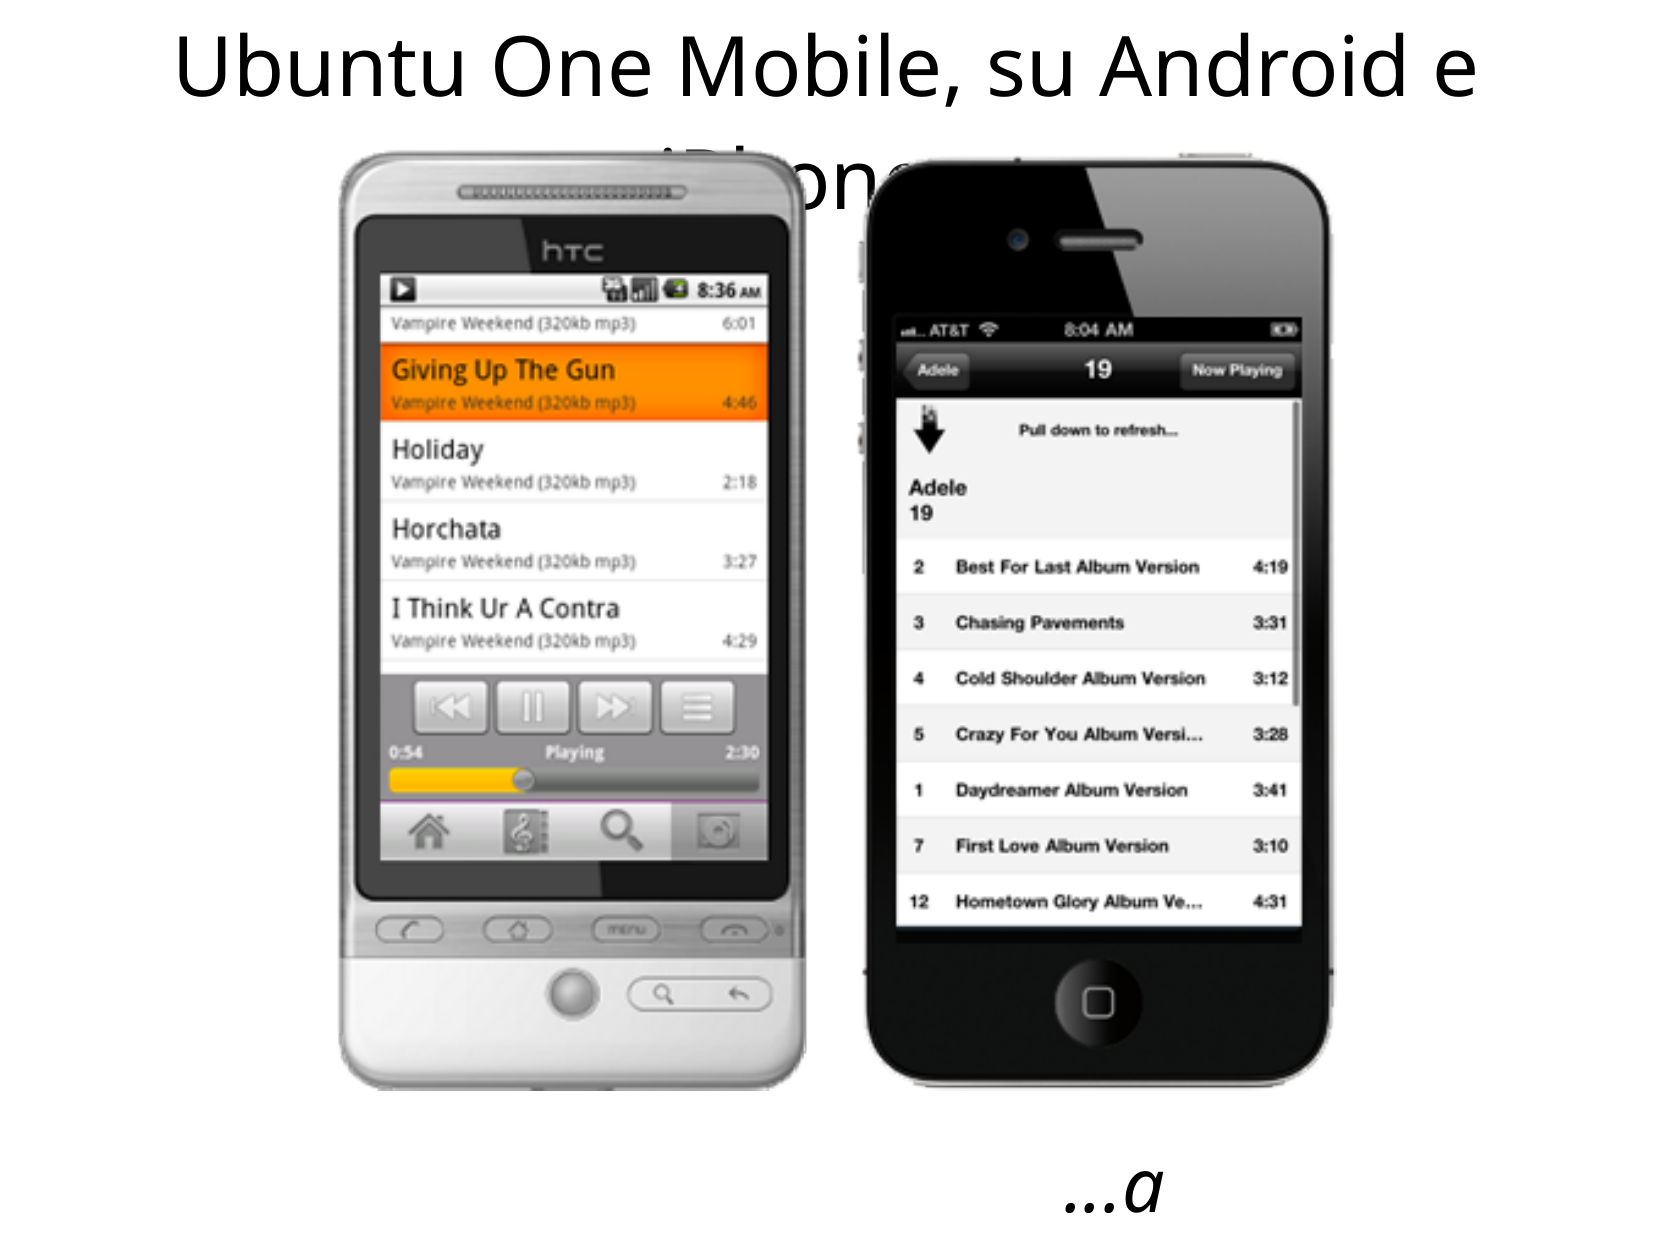

Ubuntu One Mobile, su Android e iPhone...
...a pagamento! :)